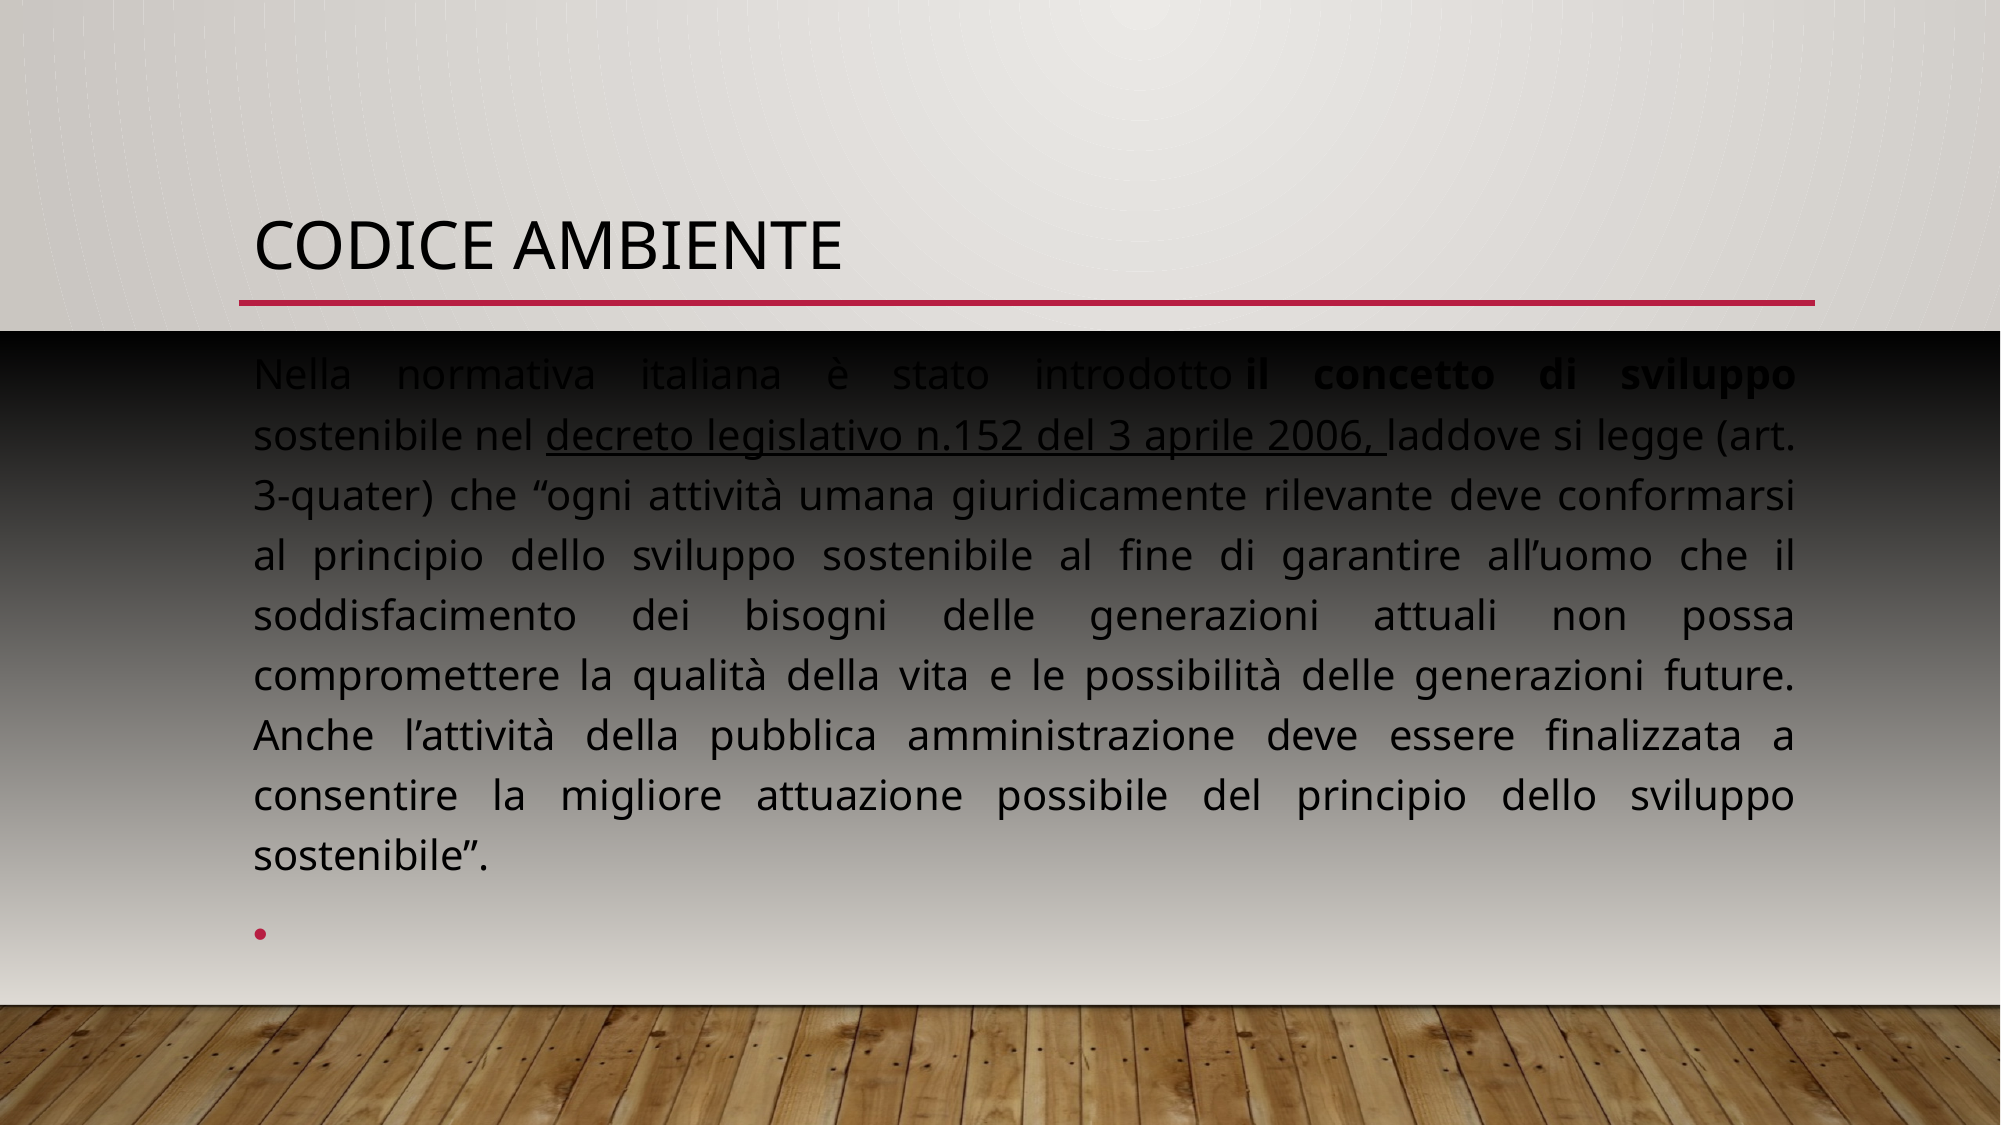

# Codice ambiente
Nella normativa italiana è stato introdotto il concetto di sviluppo sostenibile nel decreto legislativo n.152 del 3 aprile 2006, laddove si legge (art. 3-quater) che “ogni attività umana giuridicamente rilevante deve conformarsi al principio dello sviluppo sostenibile al fine di garantire all’uomo che il soddisfacimento dei bisogni delle generazioni attuali non possa compromettere la qualità della vita e le possibilità delle generazioni future. Anche l’attività della pubblica amministrazione deve essere finalizzata a consentire la migliore attuazione possibile del principio dello sviluppo sostenibile”.